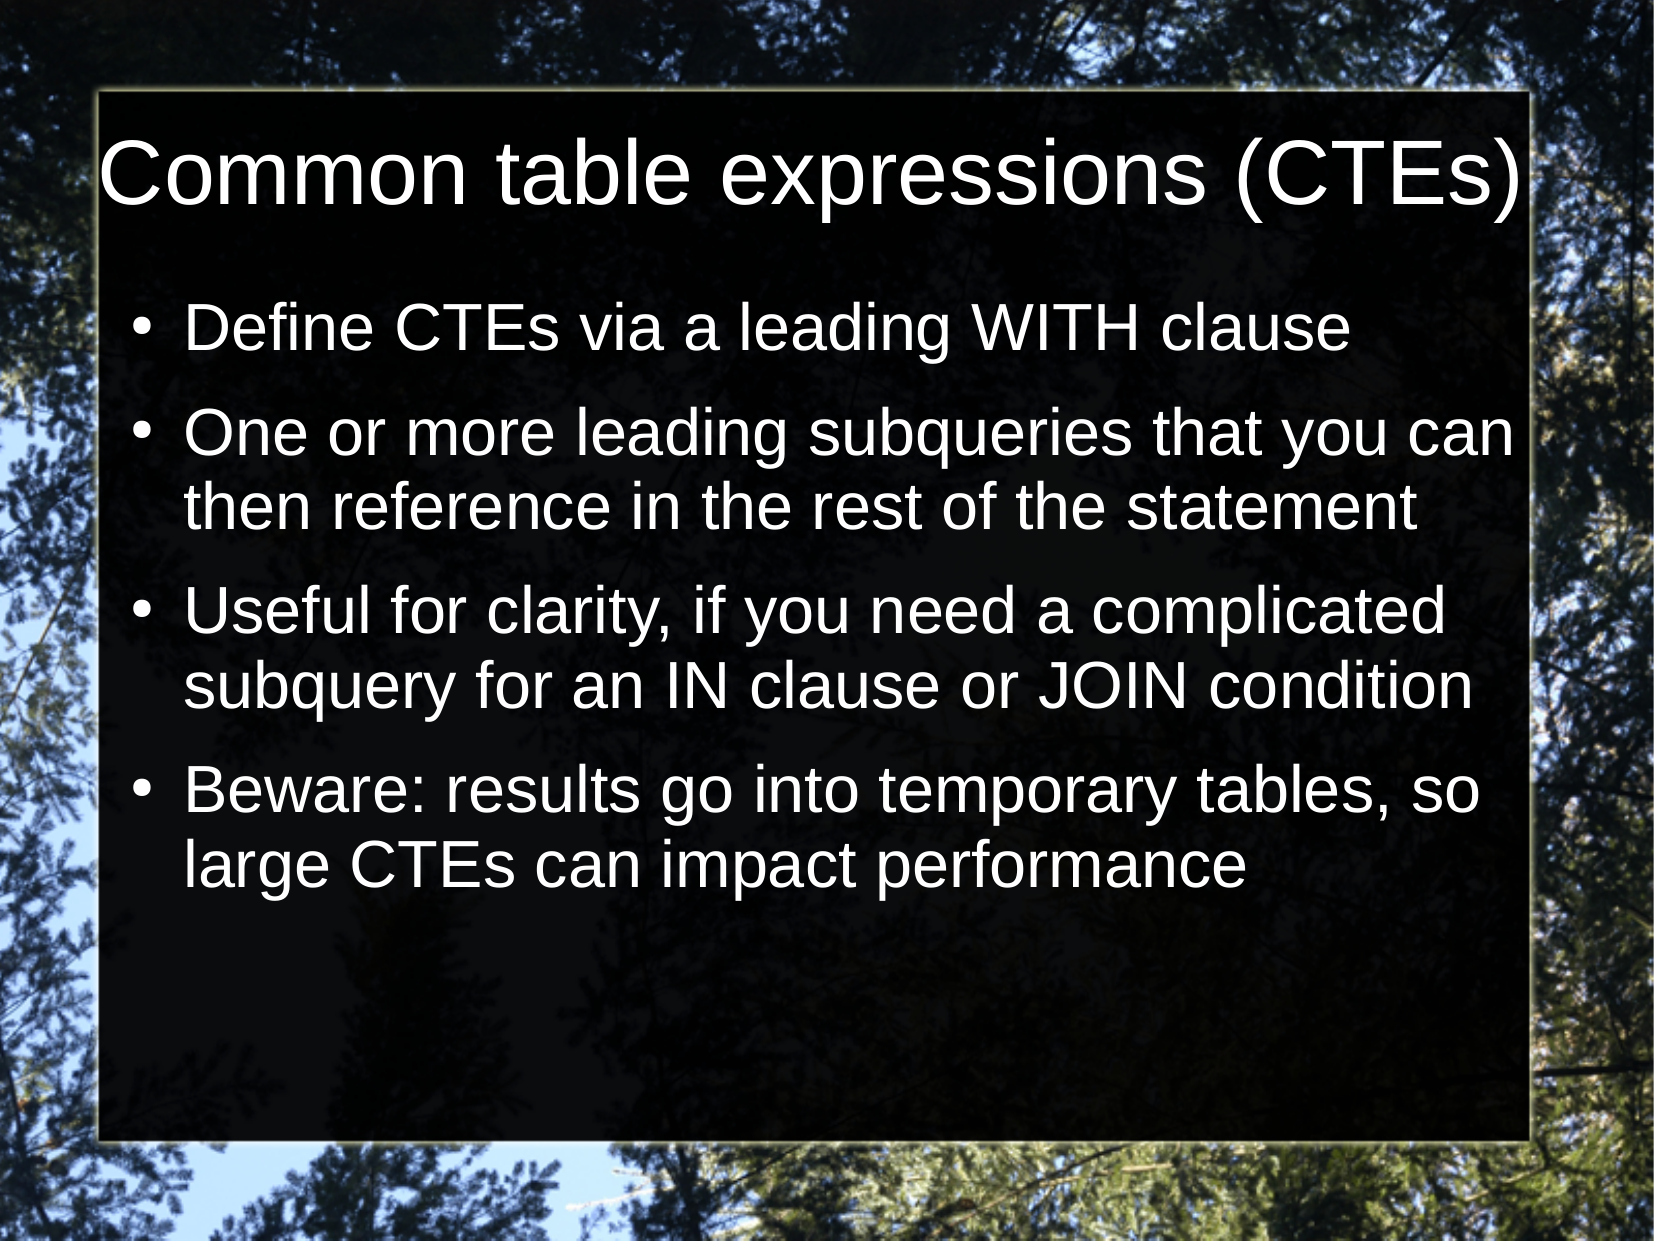

# Common table expressions (CTEs)
Define CTEs via a leading WITH clause
One or more leading subqueries that you can then reference in the rest of the statement
Useful for clarity, if you need a complicated subquery for an IN clause or JOIN condition
Beware: results go into temporary tables, so large CTEs can impact performance